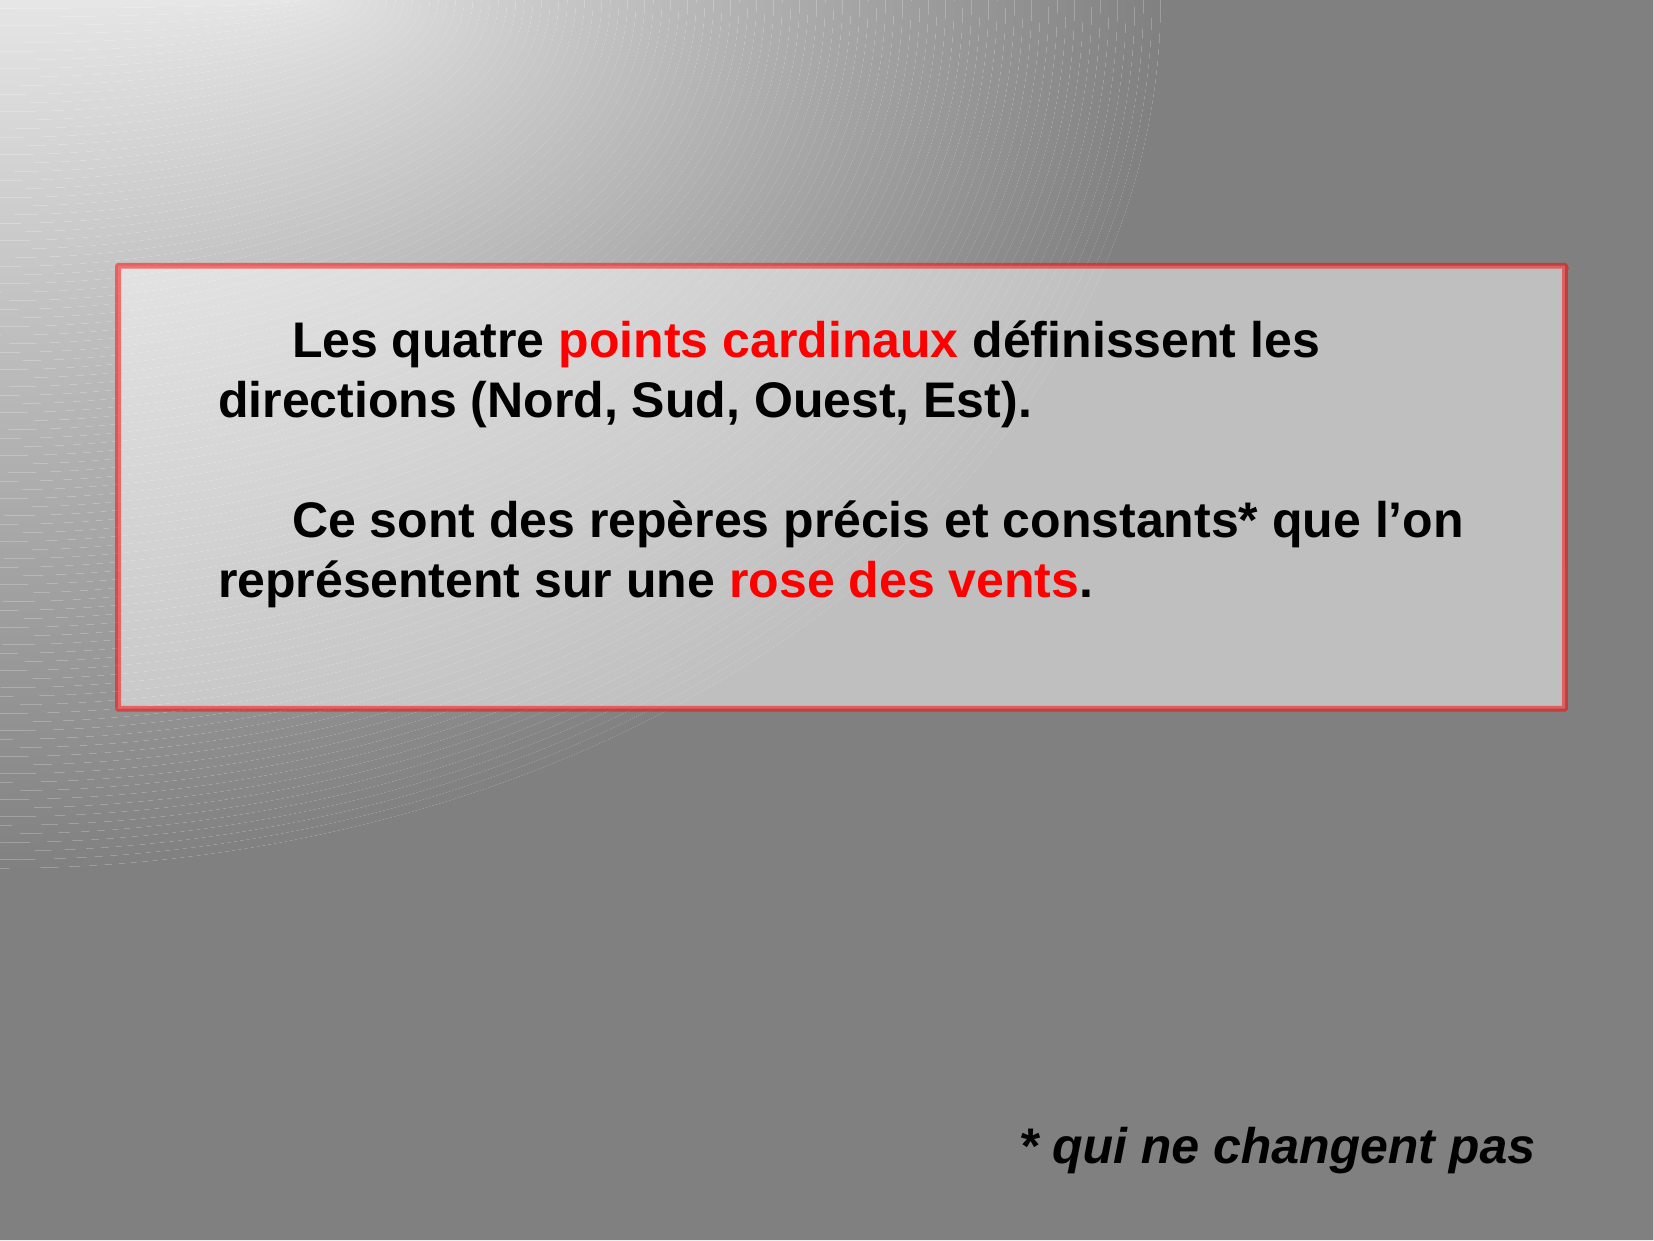

Les quatre points cardinaux définissent les directions (Nord, Sud, Ouest, Est).
	Ce sont des repères précis et constants* que l’on représentent sur une rose des vents.
* qui ne changent pas